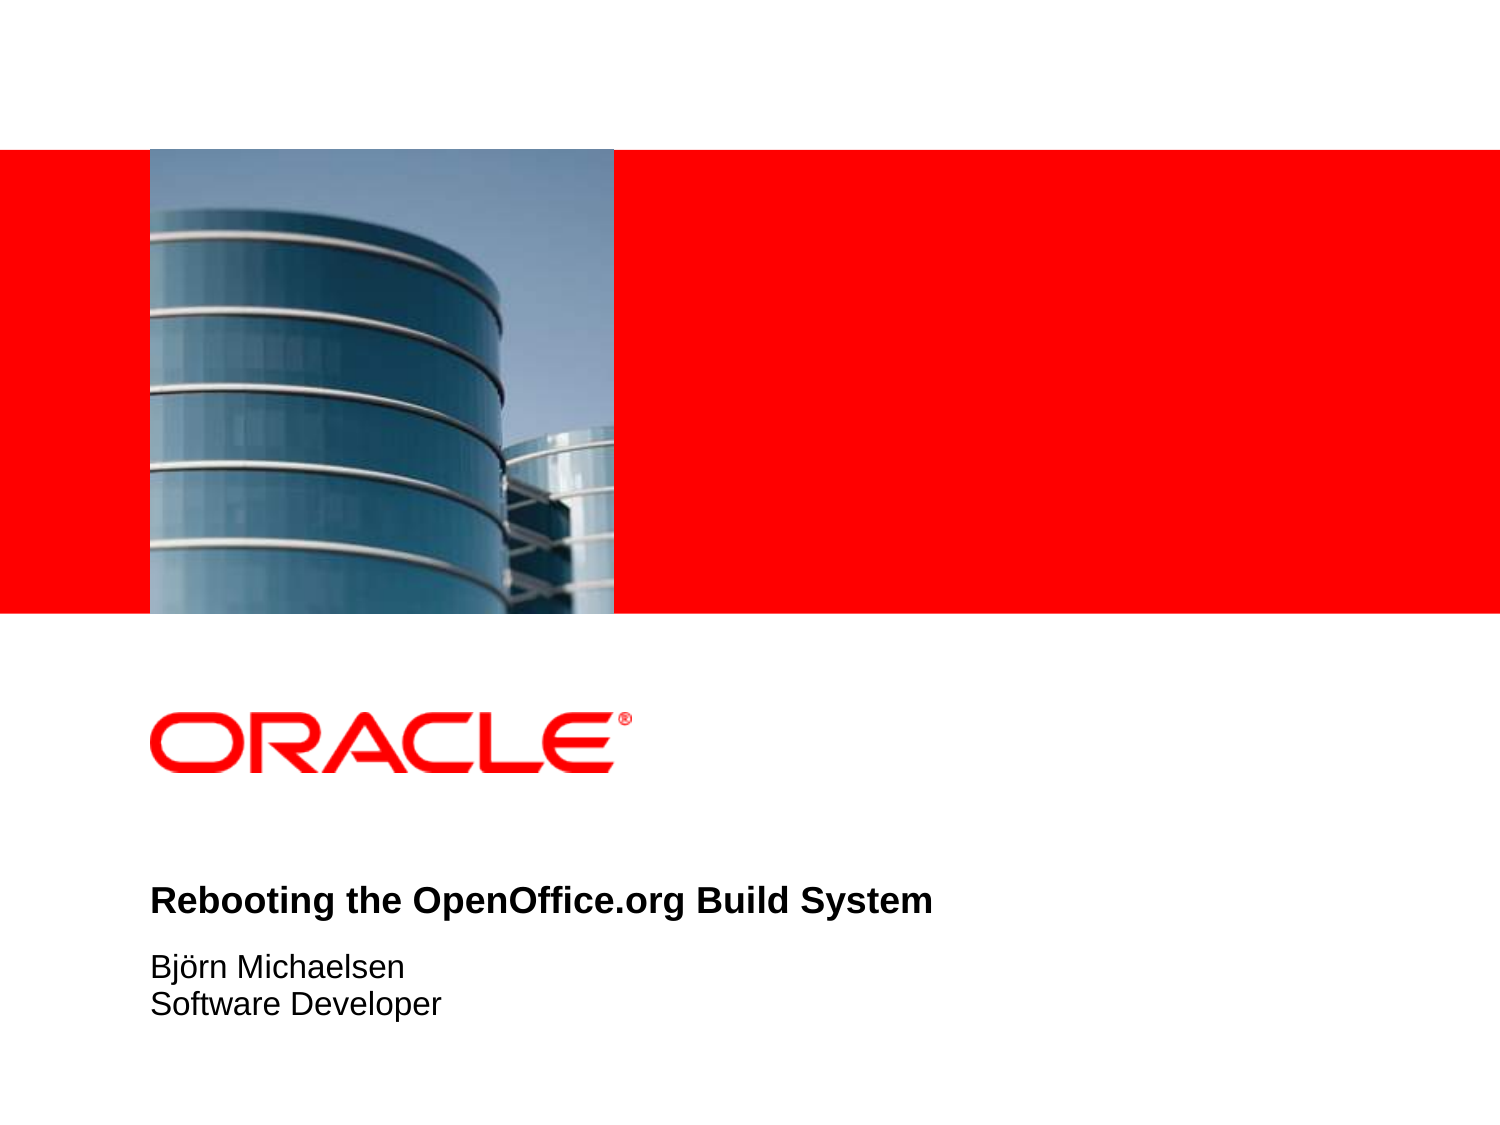

Rebooting the OpenOffice.org Build System
# Björn Michaelsen
Software Developer